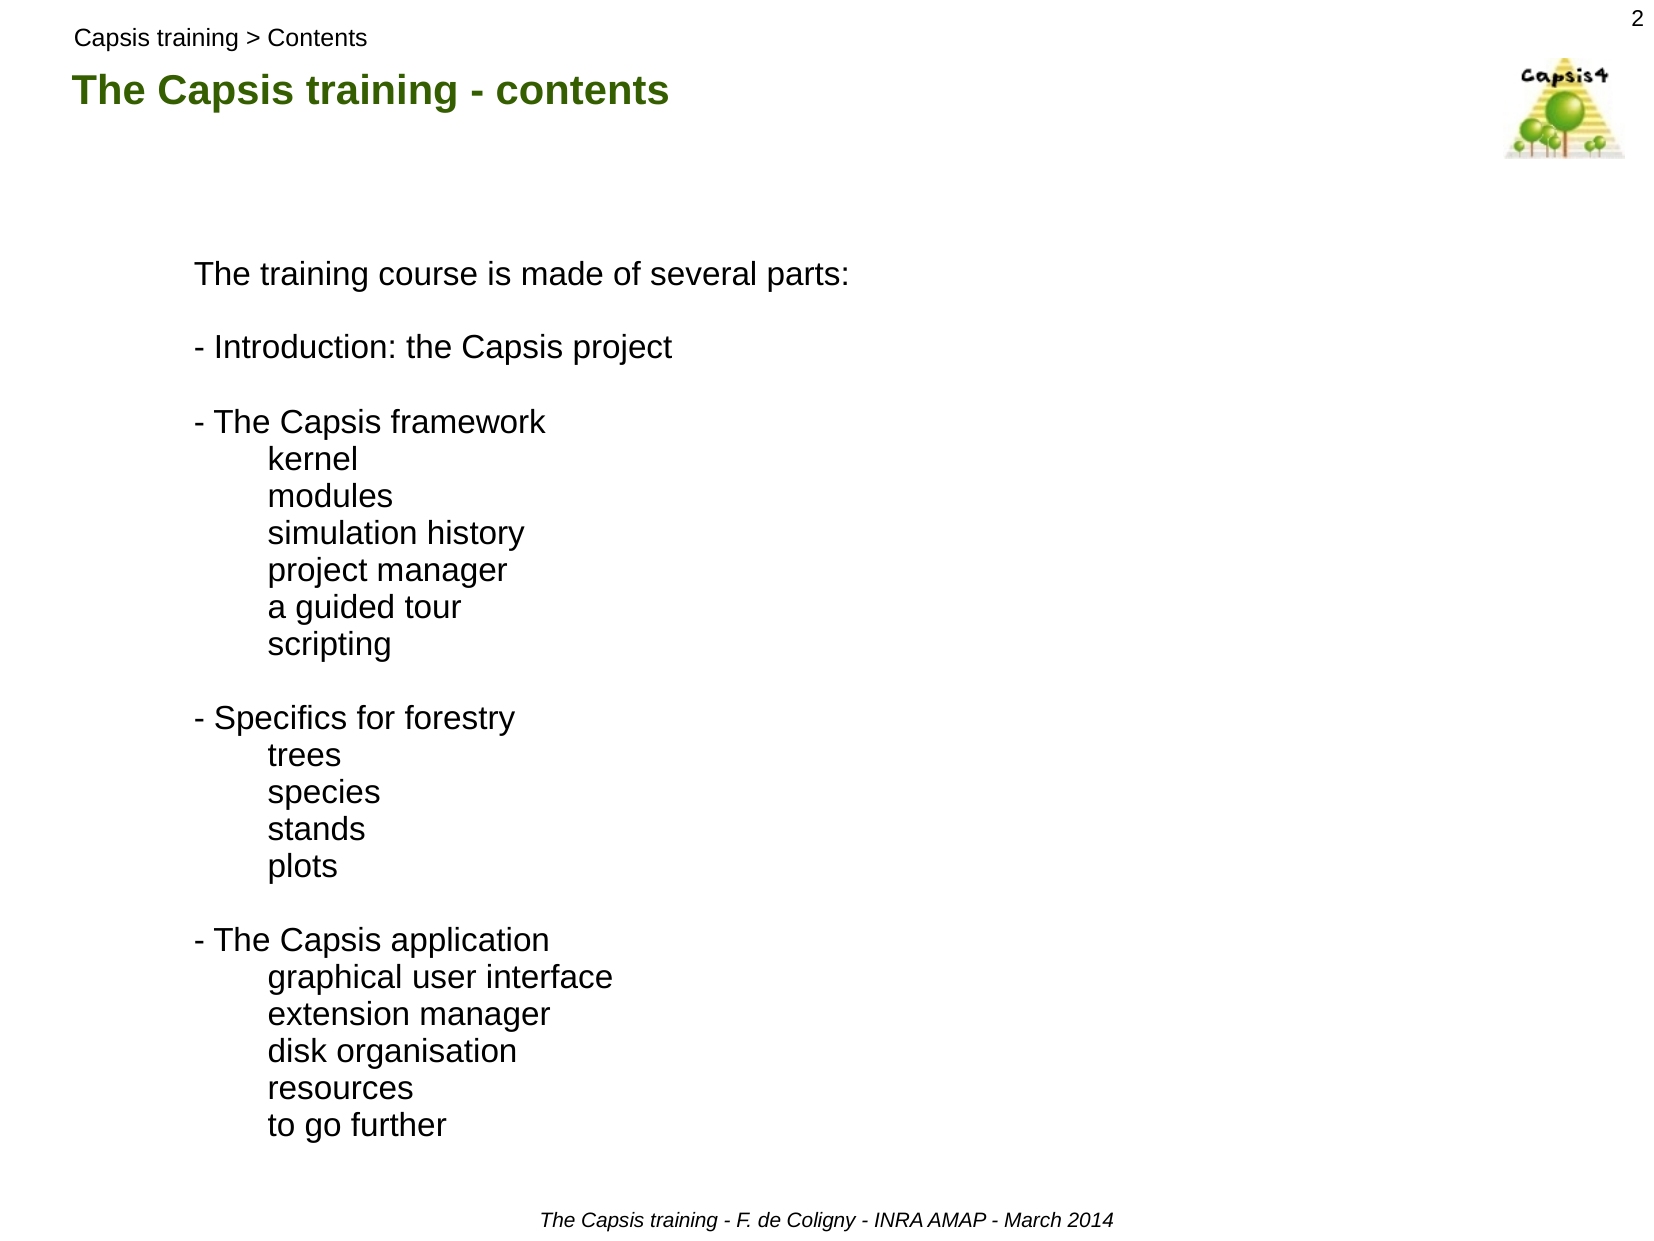

2
Capsis training > Contents
The Capsis training - contents
The training course is made of several parts:
- Introduction: the Capsis project
- The Capsis framework
	kernel
	modules
	simulation history
	project manager
	a guided tour
	scripting
- Specifics for forestry
	trees
	species
	stands
	plots
- The Capsis application
	graphical user interface
	extension manager
	disk organisation
	resources
	to go further
The Capsis training - F. de Coligny - INRA AMAP - March 2014